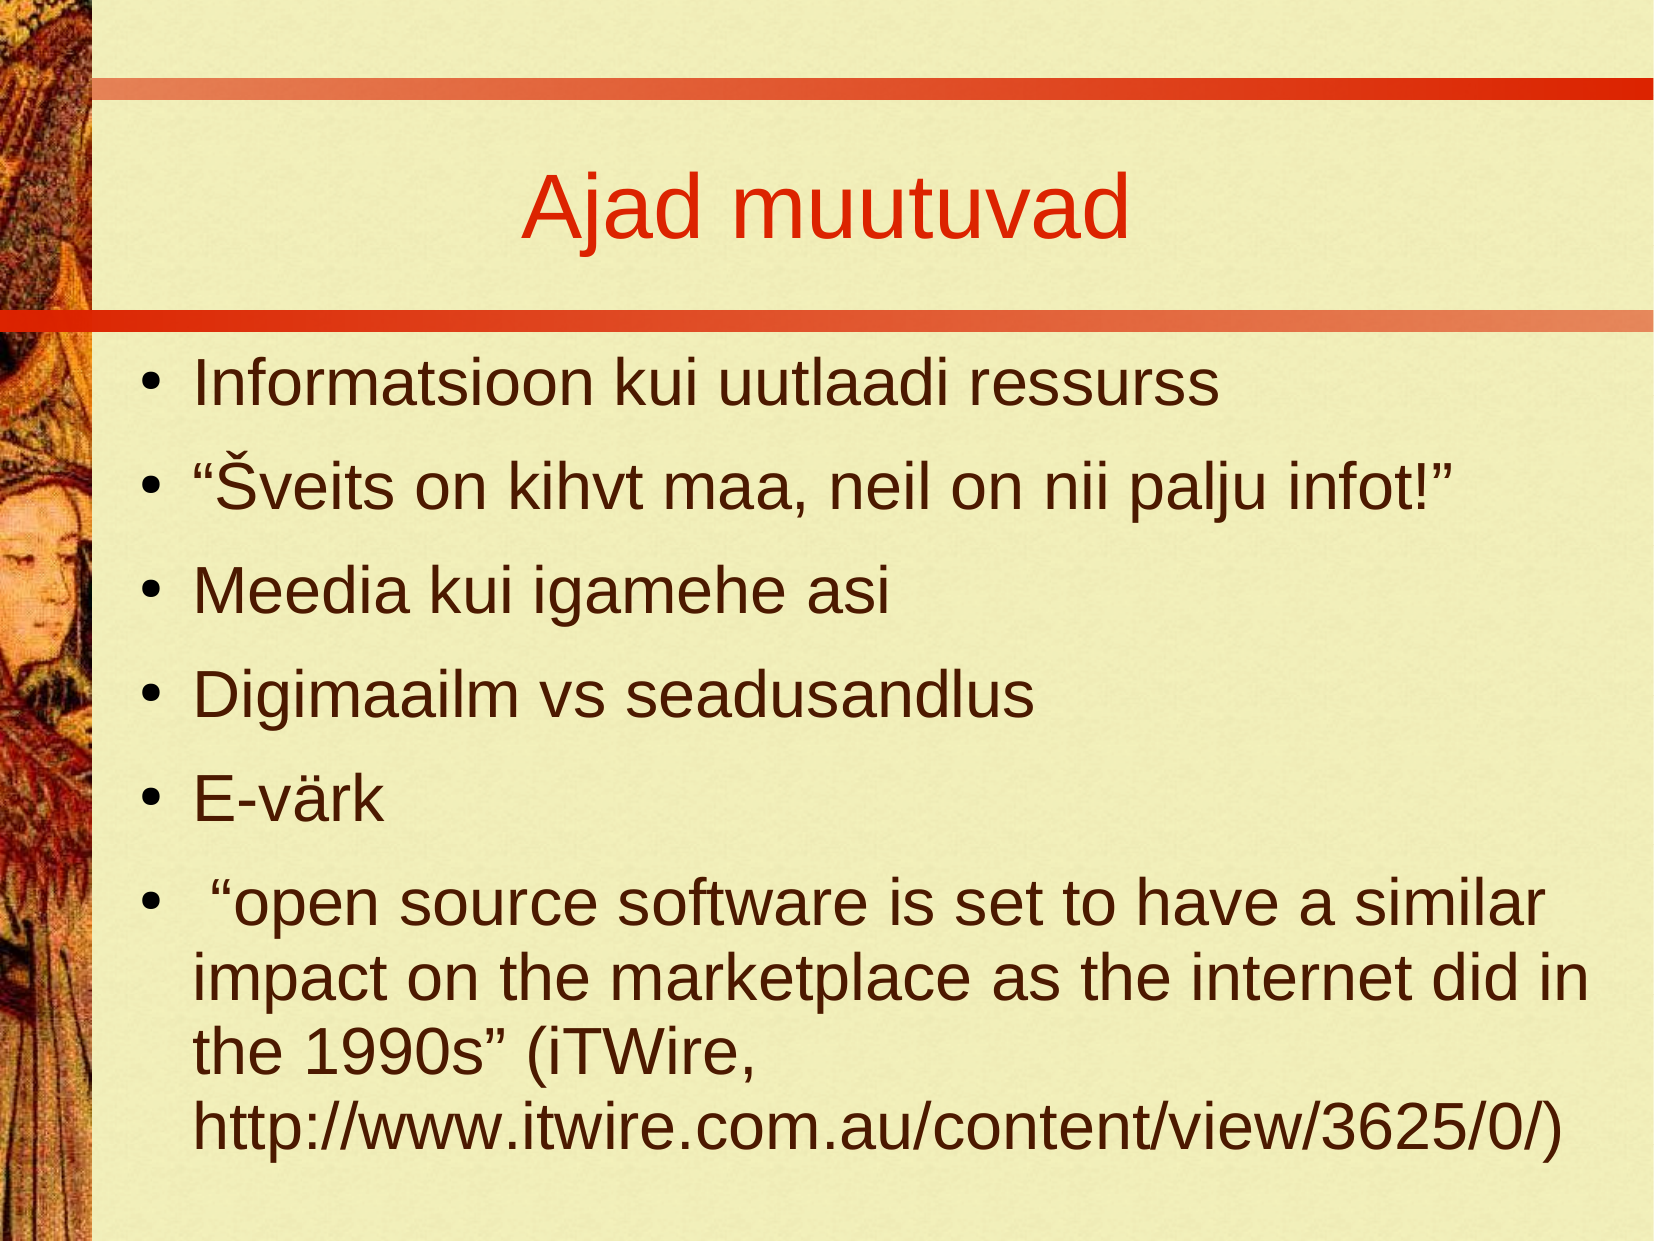

# Ajad muutuvad
Informatsioon kui uutlaadi ressurss
“Šveits on kihvt maa, neil on nii palju infot!”
Meedia kui igamehe asi
Digimaailm vs seadusandlus
E-värk
 “open source software is set to have a similar impact on the marketplace as the internet did in the 1990s” (iTWire, http://www.itwire.com.au/content/view/3625/0/)